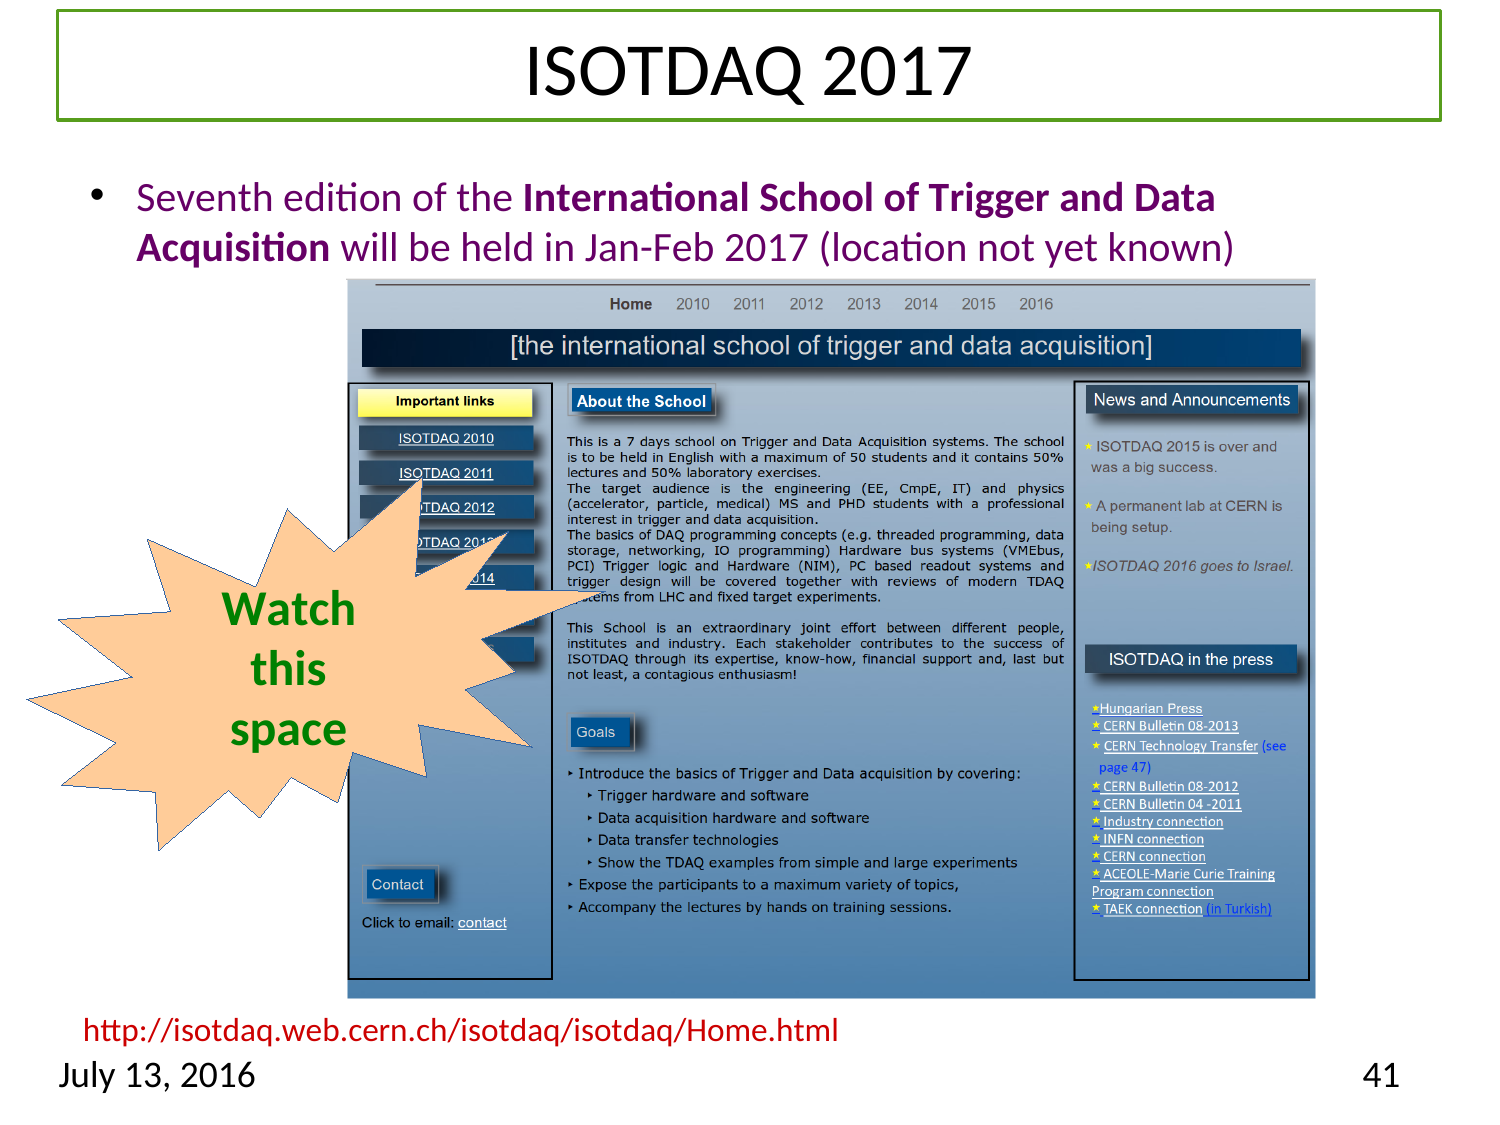

# ISOTDAQ 2017
Seventh edition of the International School of Trigger and Data Acquisition will be held in Jan-Feb 2017 (location not yet known)
Watch this space
http://isotdaq.web.cern.ch/isotdaq/isotdaq/Home.html
41